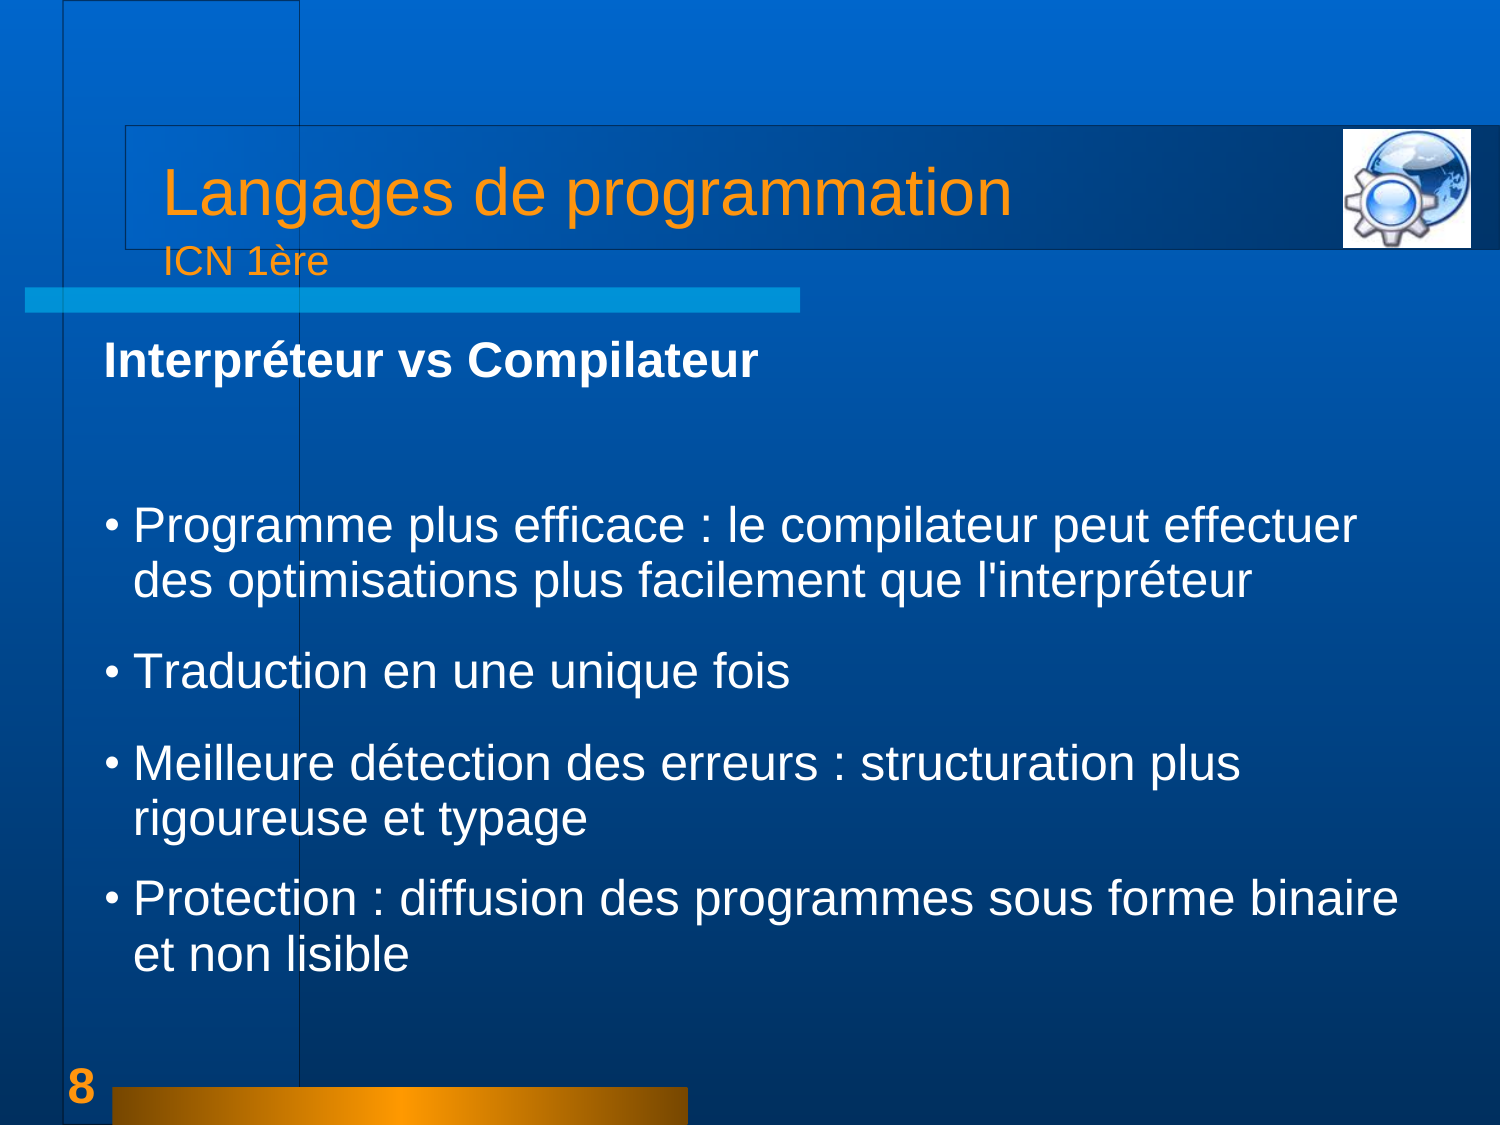

Interpréteur vs Compilateur
Programme plus efficace : le compilateur peut effectuer des optimisations plus facilement que l'interpréteur
Traduction en une unique fois
Meilleure détection des erreurs : structuration plus rigoureuse et typage
Protection : diffusion des programmes sous forme binaire et non lisible